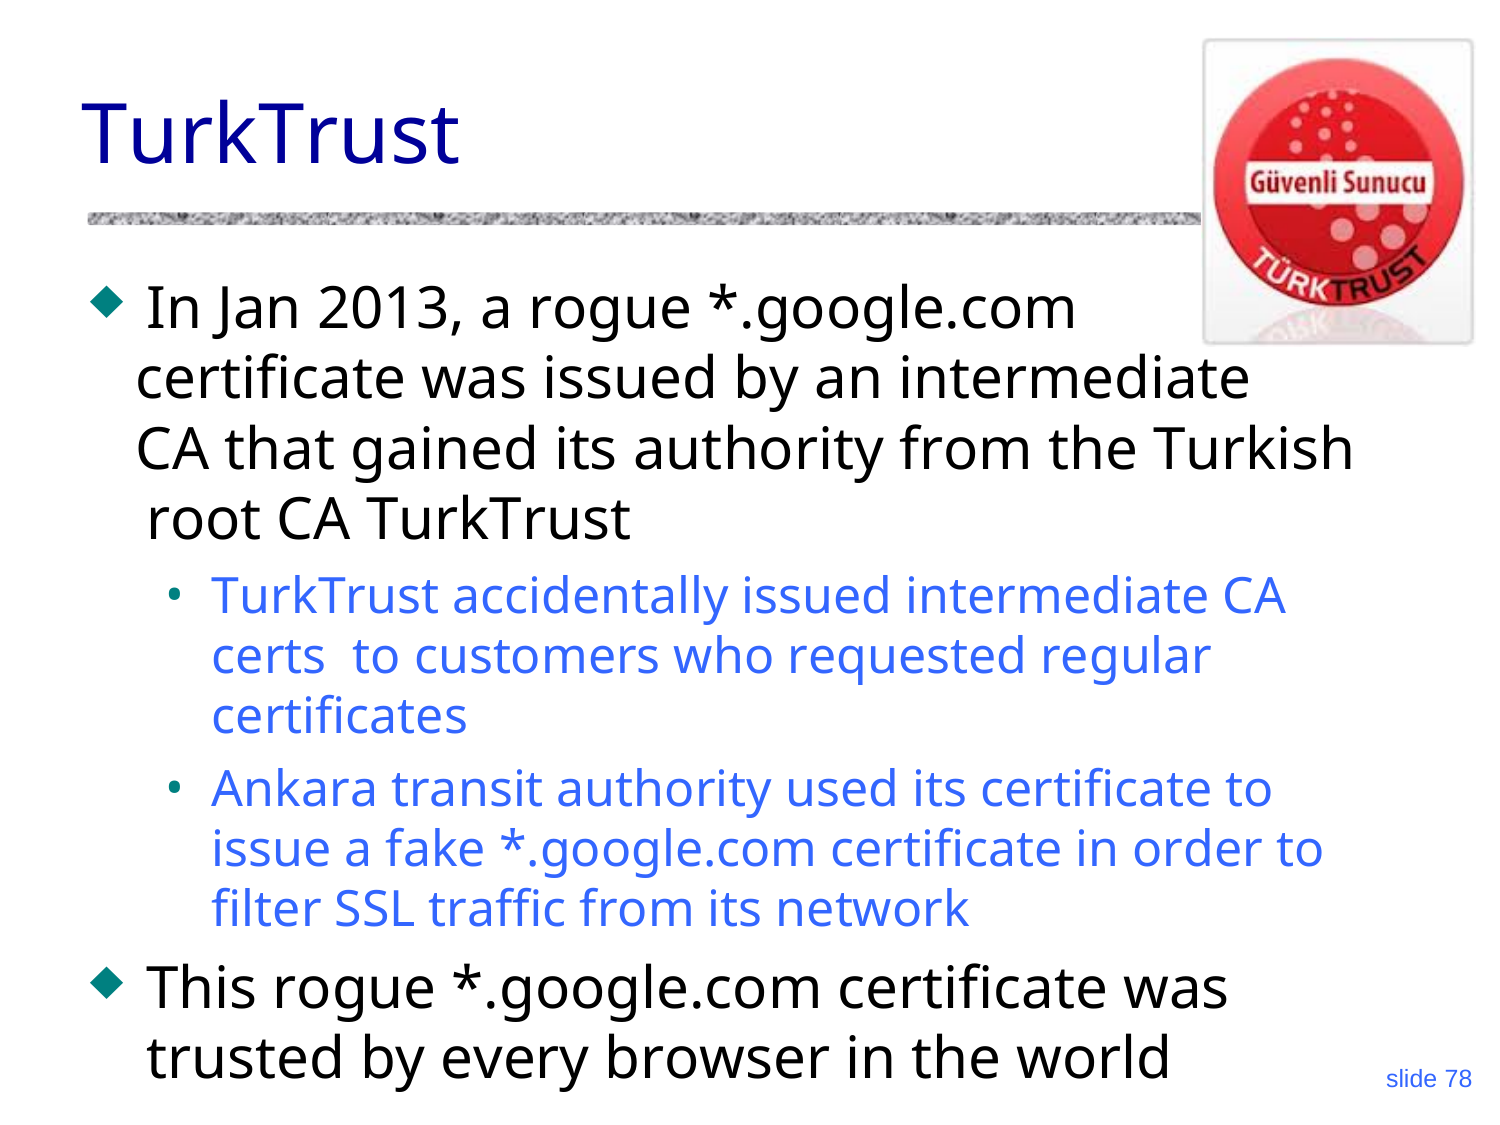

# TurkTrust
In Jan 2013, a rogue *.google.com
 certificate was issued by an intermediate
 CA that gained its authority from the Turkish
	root CA TurkTrust
TurkTrust accidentally issued intermediate CA certs to customers who requested regular certificates
Ankara transit authority used its certificate to issue a fake *.google.com certificate in order to filter SSL traffic from its network
This rogue *.google.com certificate was trusted by every browser in the world
slide